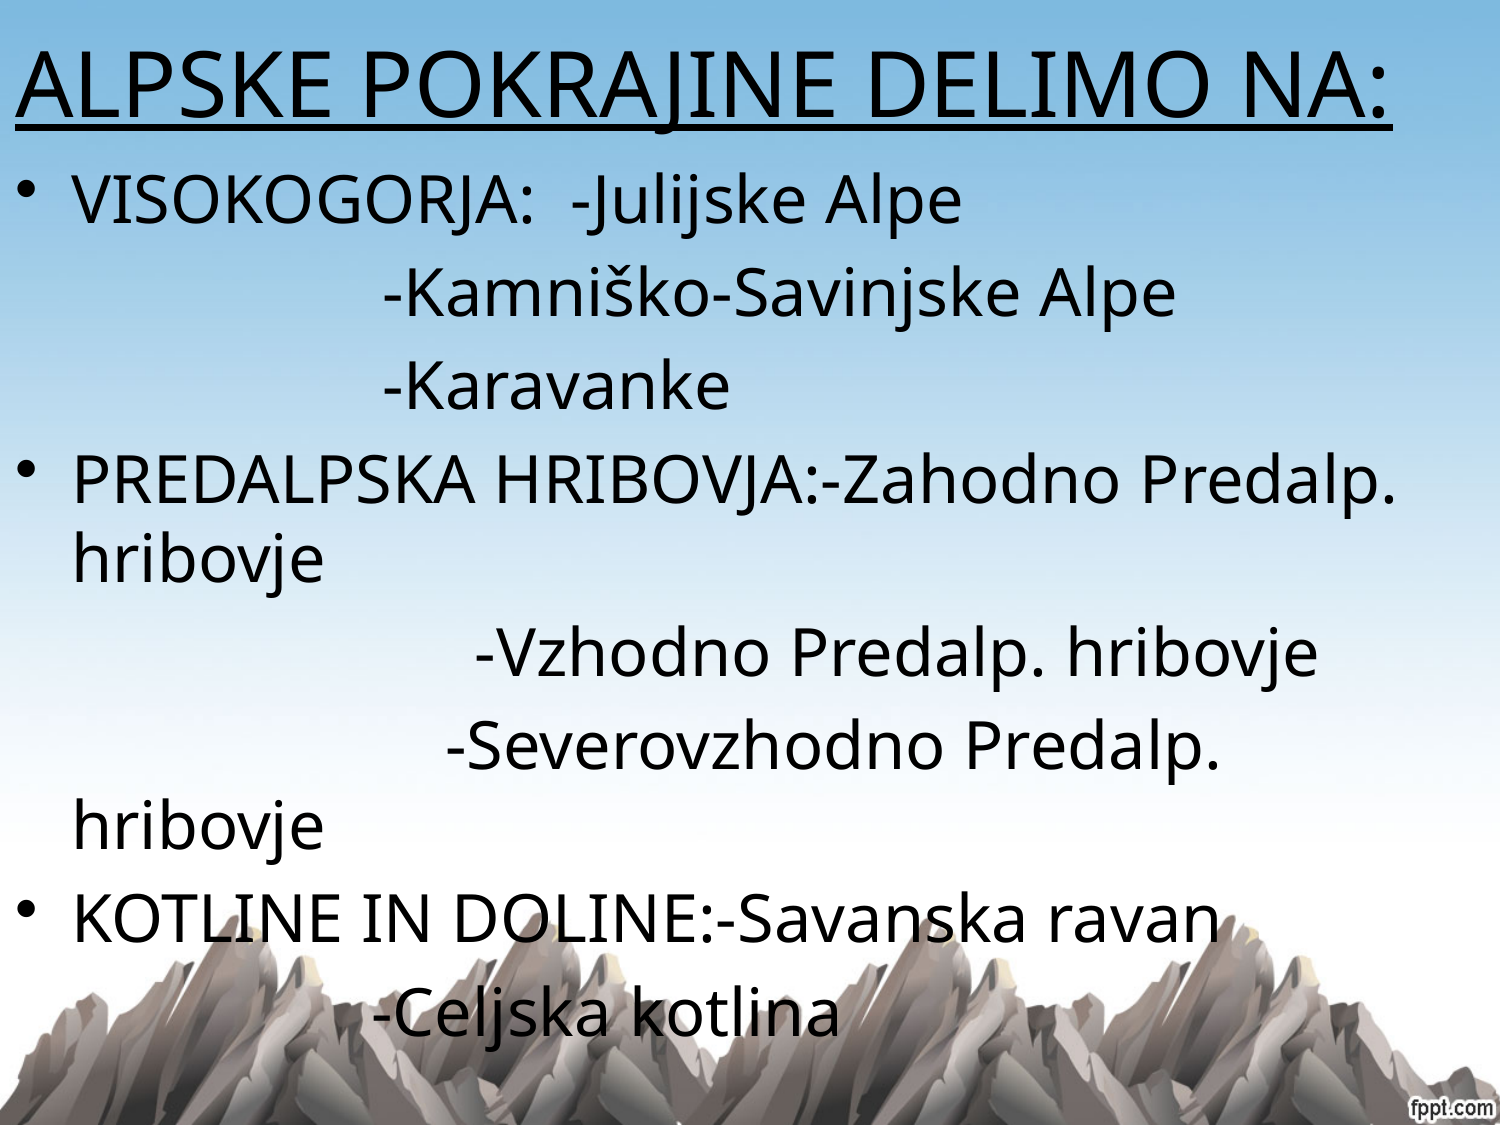

# ALPSKE POKRAJINE DELIMO NA:
VISOKOGORJA: -Julijske Alpe
				 -Kamniško-Savinjske Alpe
				 -Karavanke
PREDALPSKA HRIBOVJA:-Zahodno Predalp. hribovje
					 -Vzhodno Predalp. hribovje
			 -Severovzhodno Predalp. hribovje
KOTLINE IN DOLINE:-Savanska ravan
					-Celjska kotlina